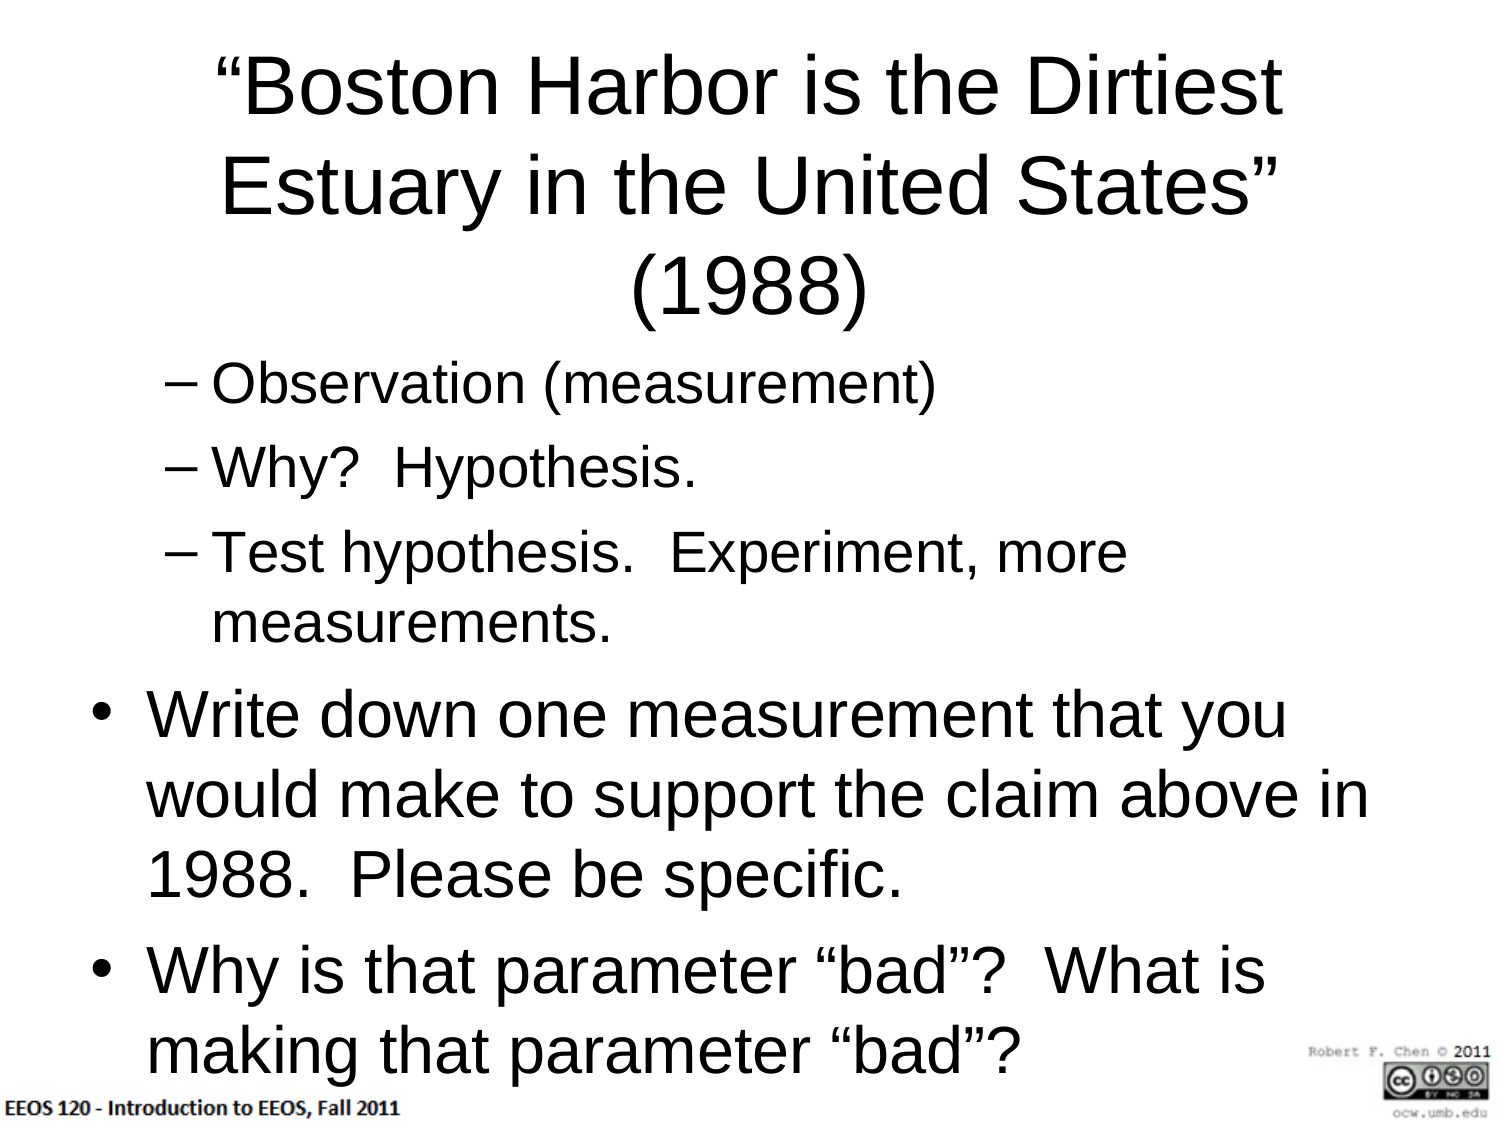

# “Boston Harbor is the Dirtiest Estuary in the United States” (1988)
Observation (measurement)
Why? Hypothesis.
Test hypothesis. Experiment, more measurements.
Write down one measurement that you would make to support the claim above in 1988. Please be specific.
Why is that parameter “bad”? What is making that parameter “bad”?